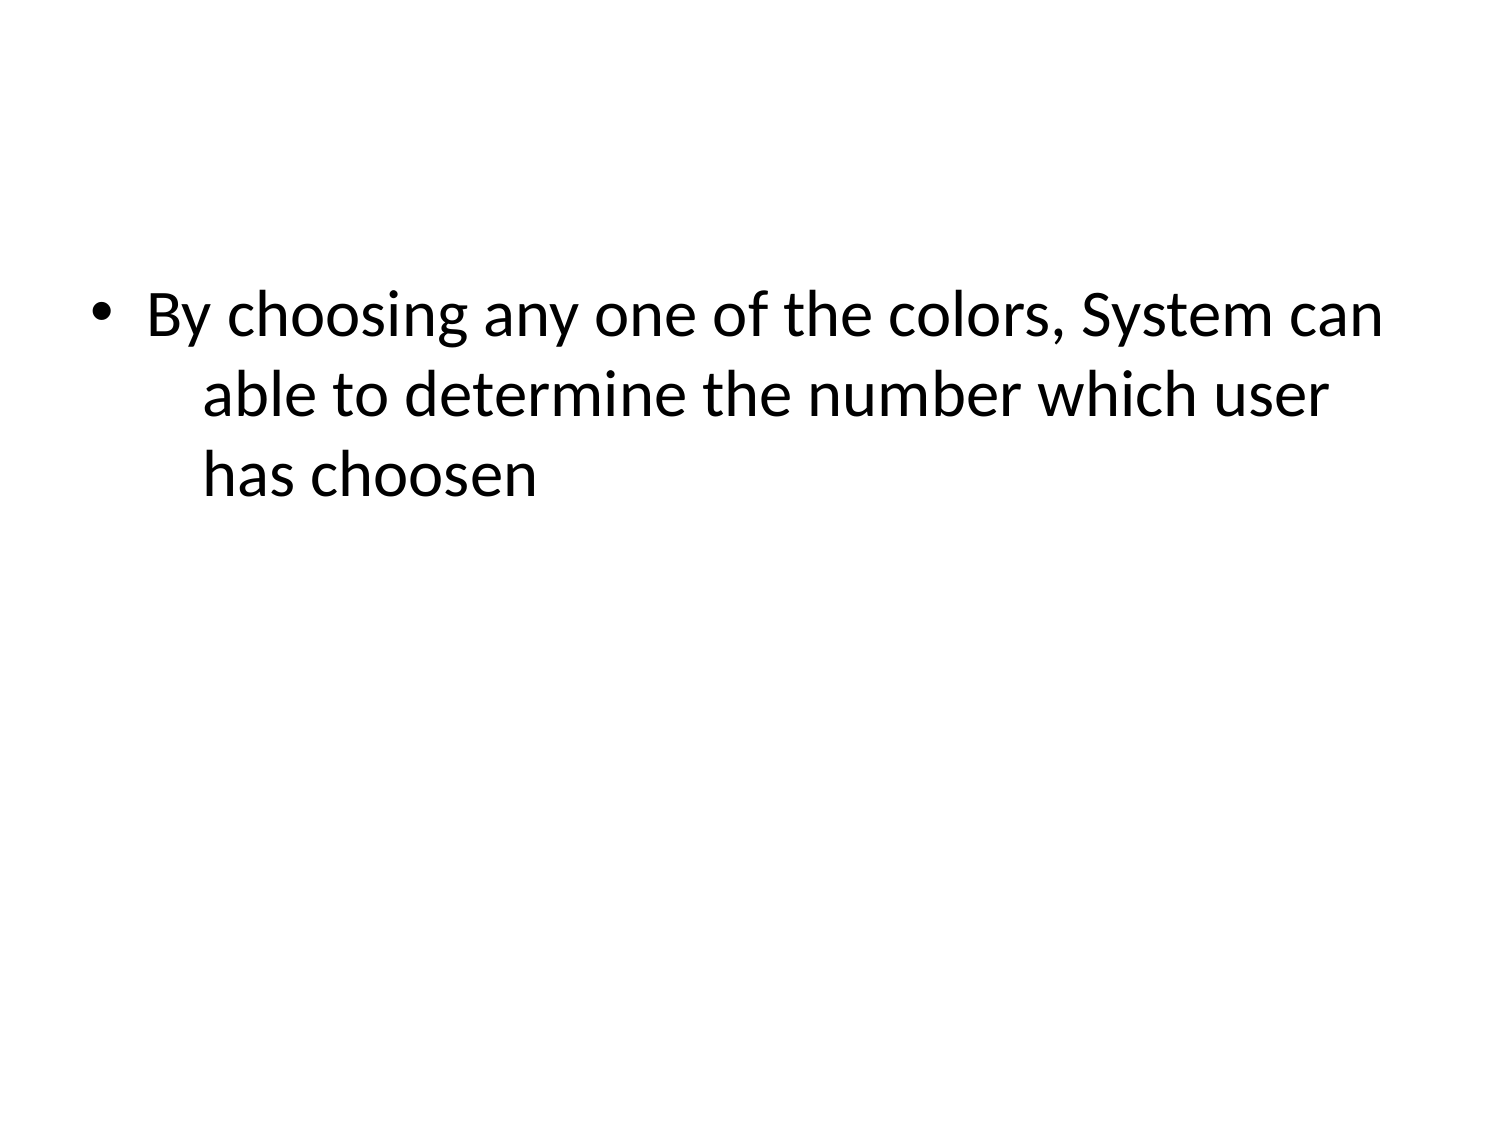

#
By choosing any one of the colors, System can able to determine the number which user has choosen